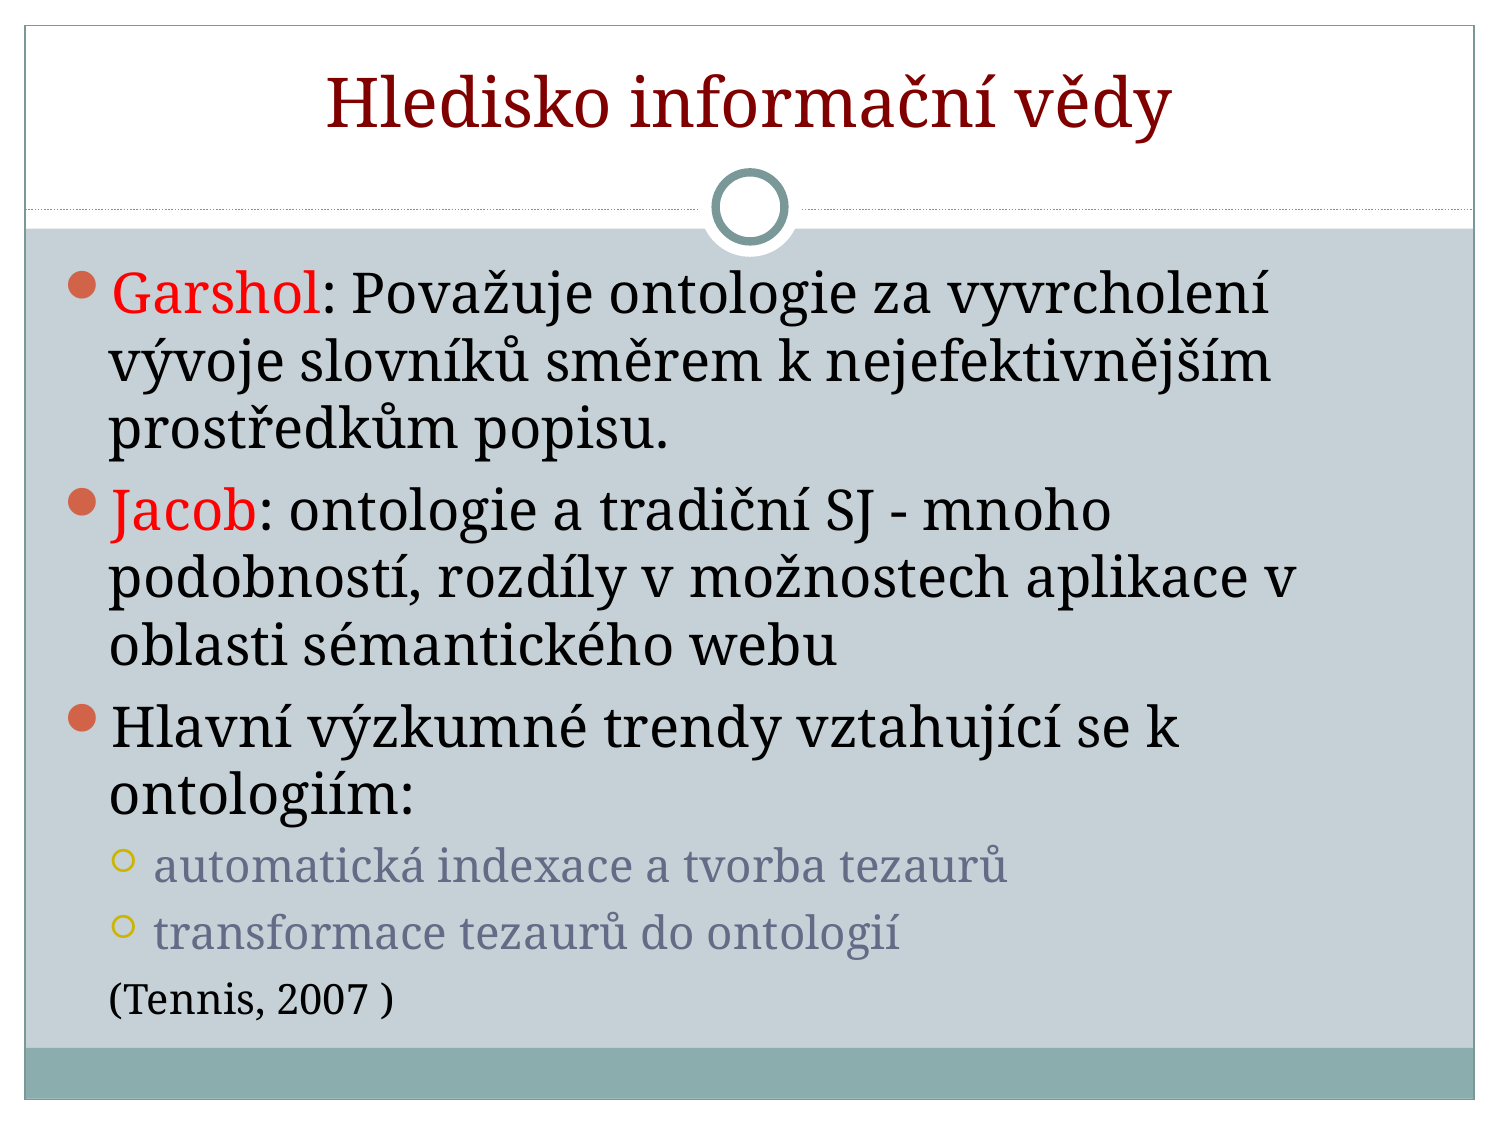

# Hledisko informační vědy
Garshol: Považuje ontologie za vyvrcholení vývoje slovníků směrem k nejefektivnějším prostředkům popisu.
Jacob: ontologie a tradiční SJ - mnoho podobností, rozdíly v možnostech aplikace v oblasti sémantického webu
Hlavní výzkumné trendy vztahující se k ontologiím:
automatická indexace a tvorba tezaurů
transformace tezaurů do ontologií
(Tennis, 2007 )